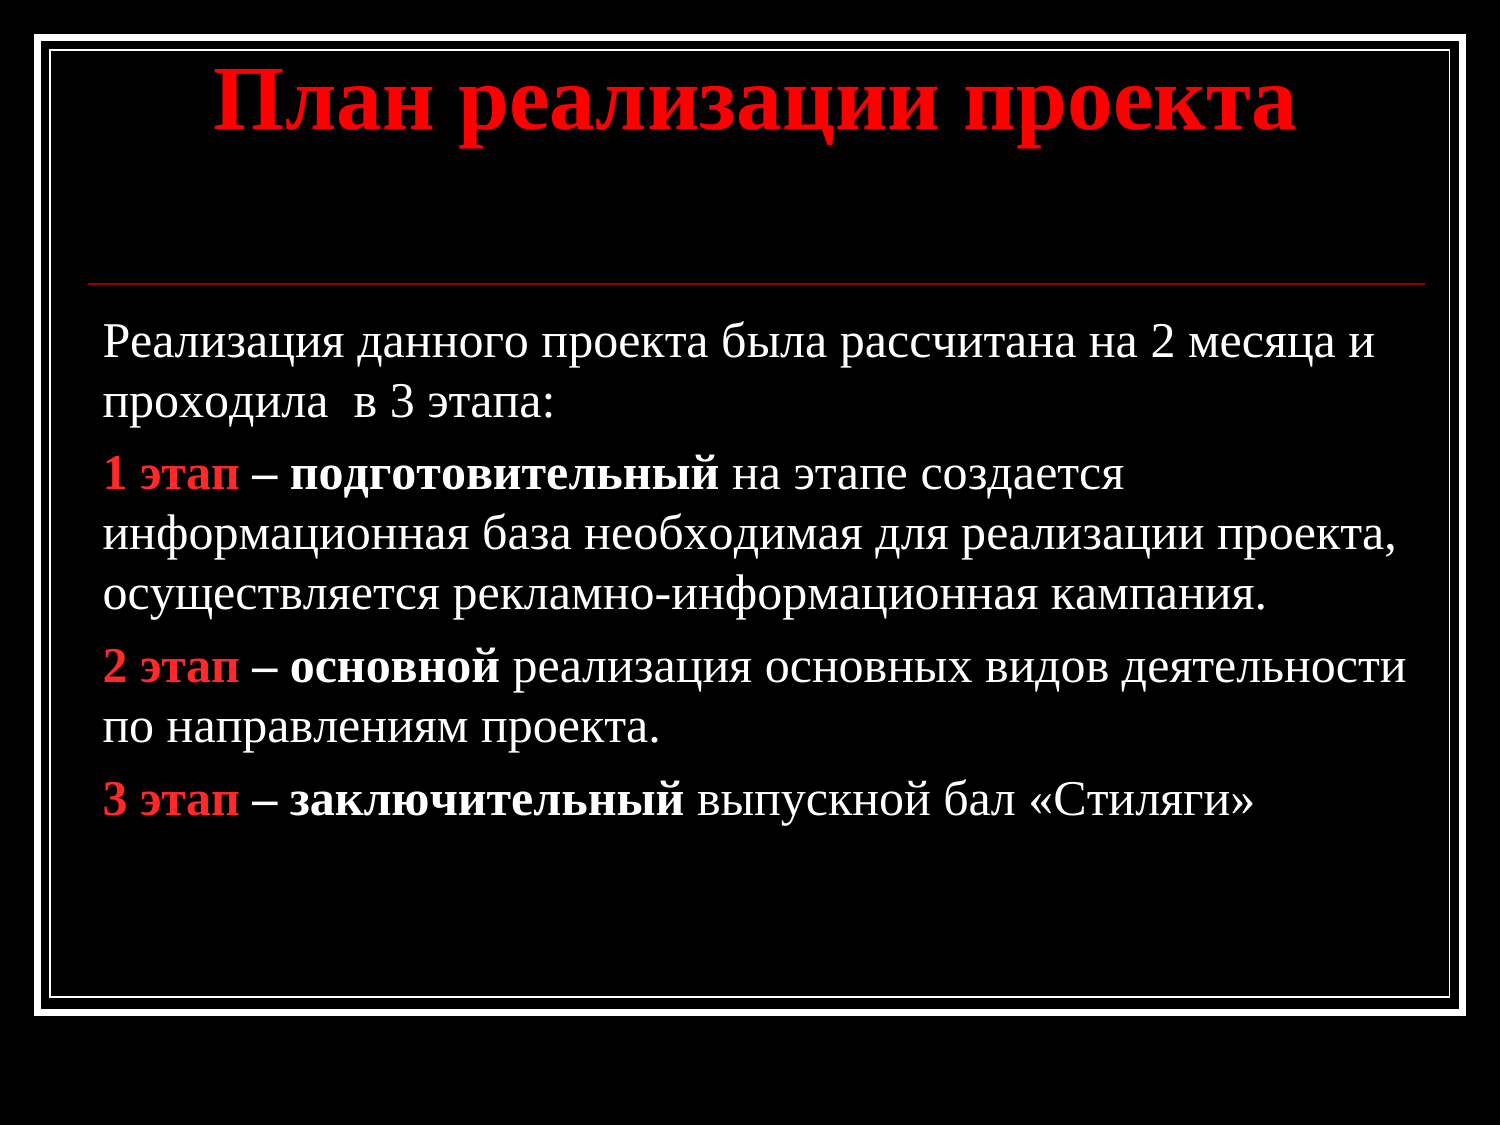

# План реализации проекта
Реализация данного проекта была рассчитана на 2 месяца и проходила в 3 этапа:
1 этап – подготовительный на этапе создается информационная база необходимая для реализации проекта, осуществляется рекламно-информационная кампания.
2 этап – основной реализация основных видов деятельности по направлениям проекта.
3 этап – заключительный выпускной бал «Стиляги»